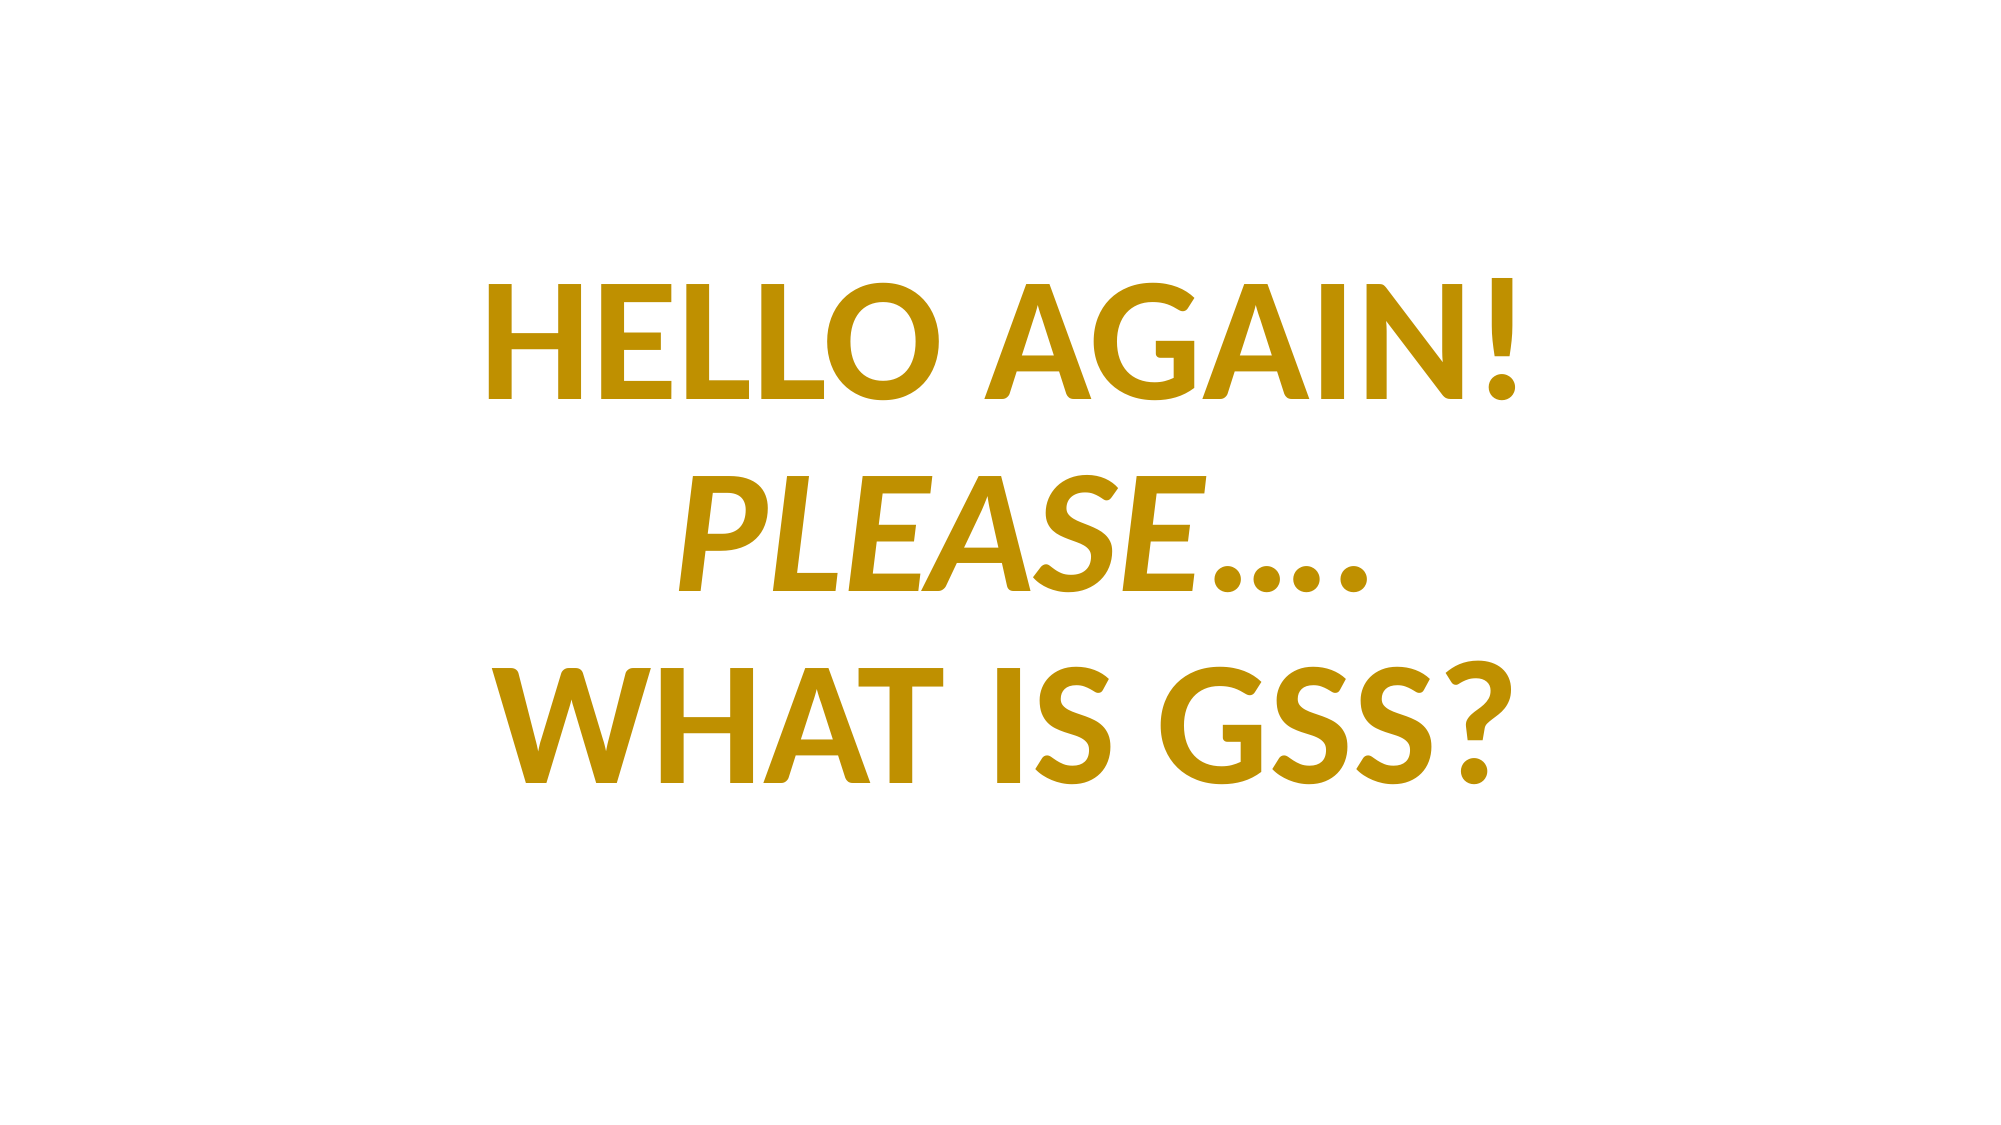

# HELLO AGAIN! PLEASE…. WHAT IS GSS?